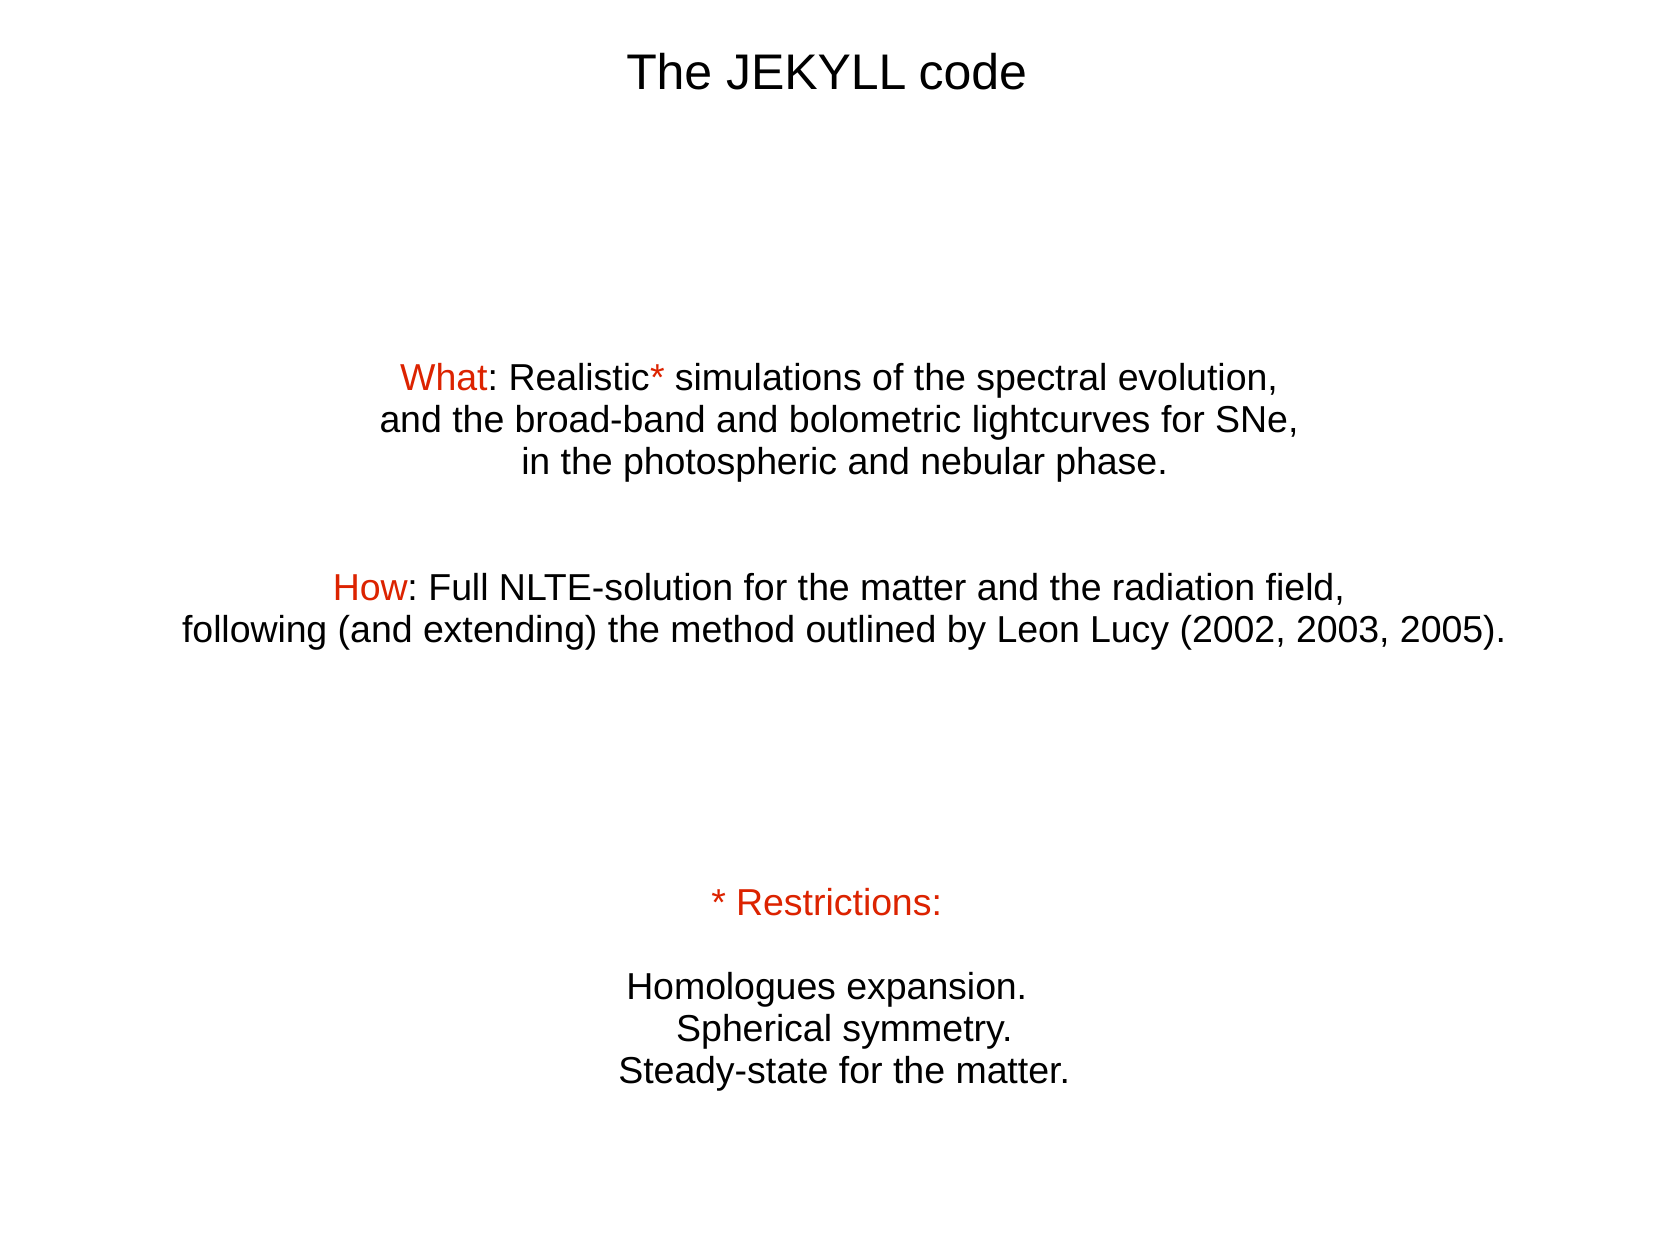

The JEKYLL code
What: Realistic* simulations of the spectral evolution,
and the broad-band and bolometric lightcurves for SNe,
in the photospheric and nebular phase.
How: Full NLTE-solution for the matter and the radiation field,
following (and extending) the method outlined by Leon Lucy (2002, 2003, 2005).
* Restrictions:
Homologues expansion.
Spherical symmetry.
Steady-state for the matter.